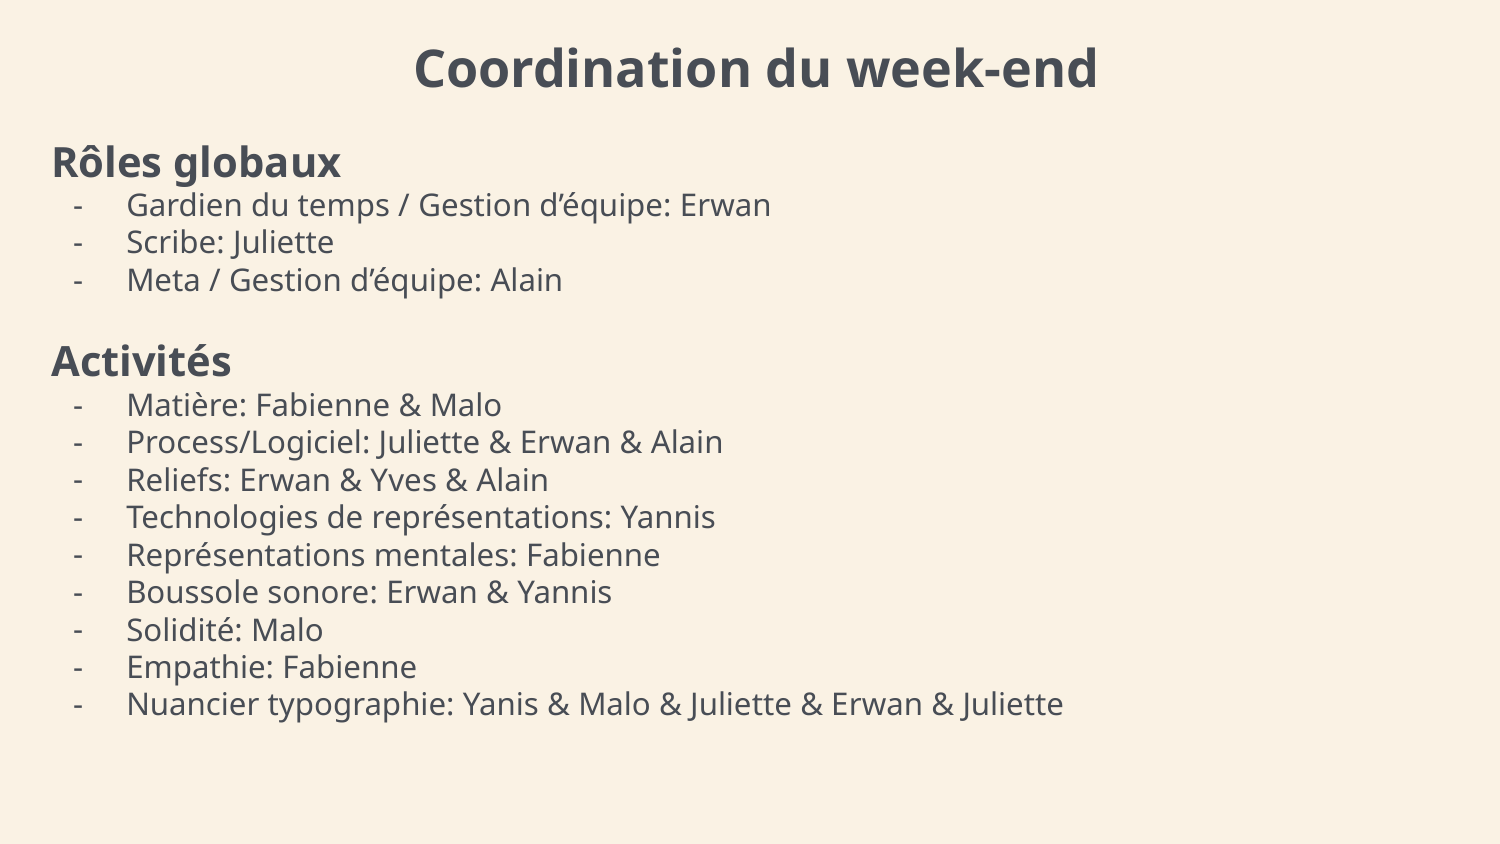

Coordination du week-end
Rôles globaux
Gardien du temps / Gestion d’équipe: Erwan
Scribe: Juliette
Meta / Gestion d’équipe: Alain
Activités
Matière: Fabienne & Malo
Process/Logiciel: Juliette & Erwan & Alain
Reliefs: Erwan & Yves & Alain
Technologies de représentations: Yannis
Représentations mentales: Fabienne
Boussole sonore: Erwan & Yannis
Solidité: Malo
Empathie: Fabienne
Nuancier typographie: Yanis & Malo & Juliette & Erwan & Juliette